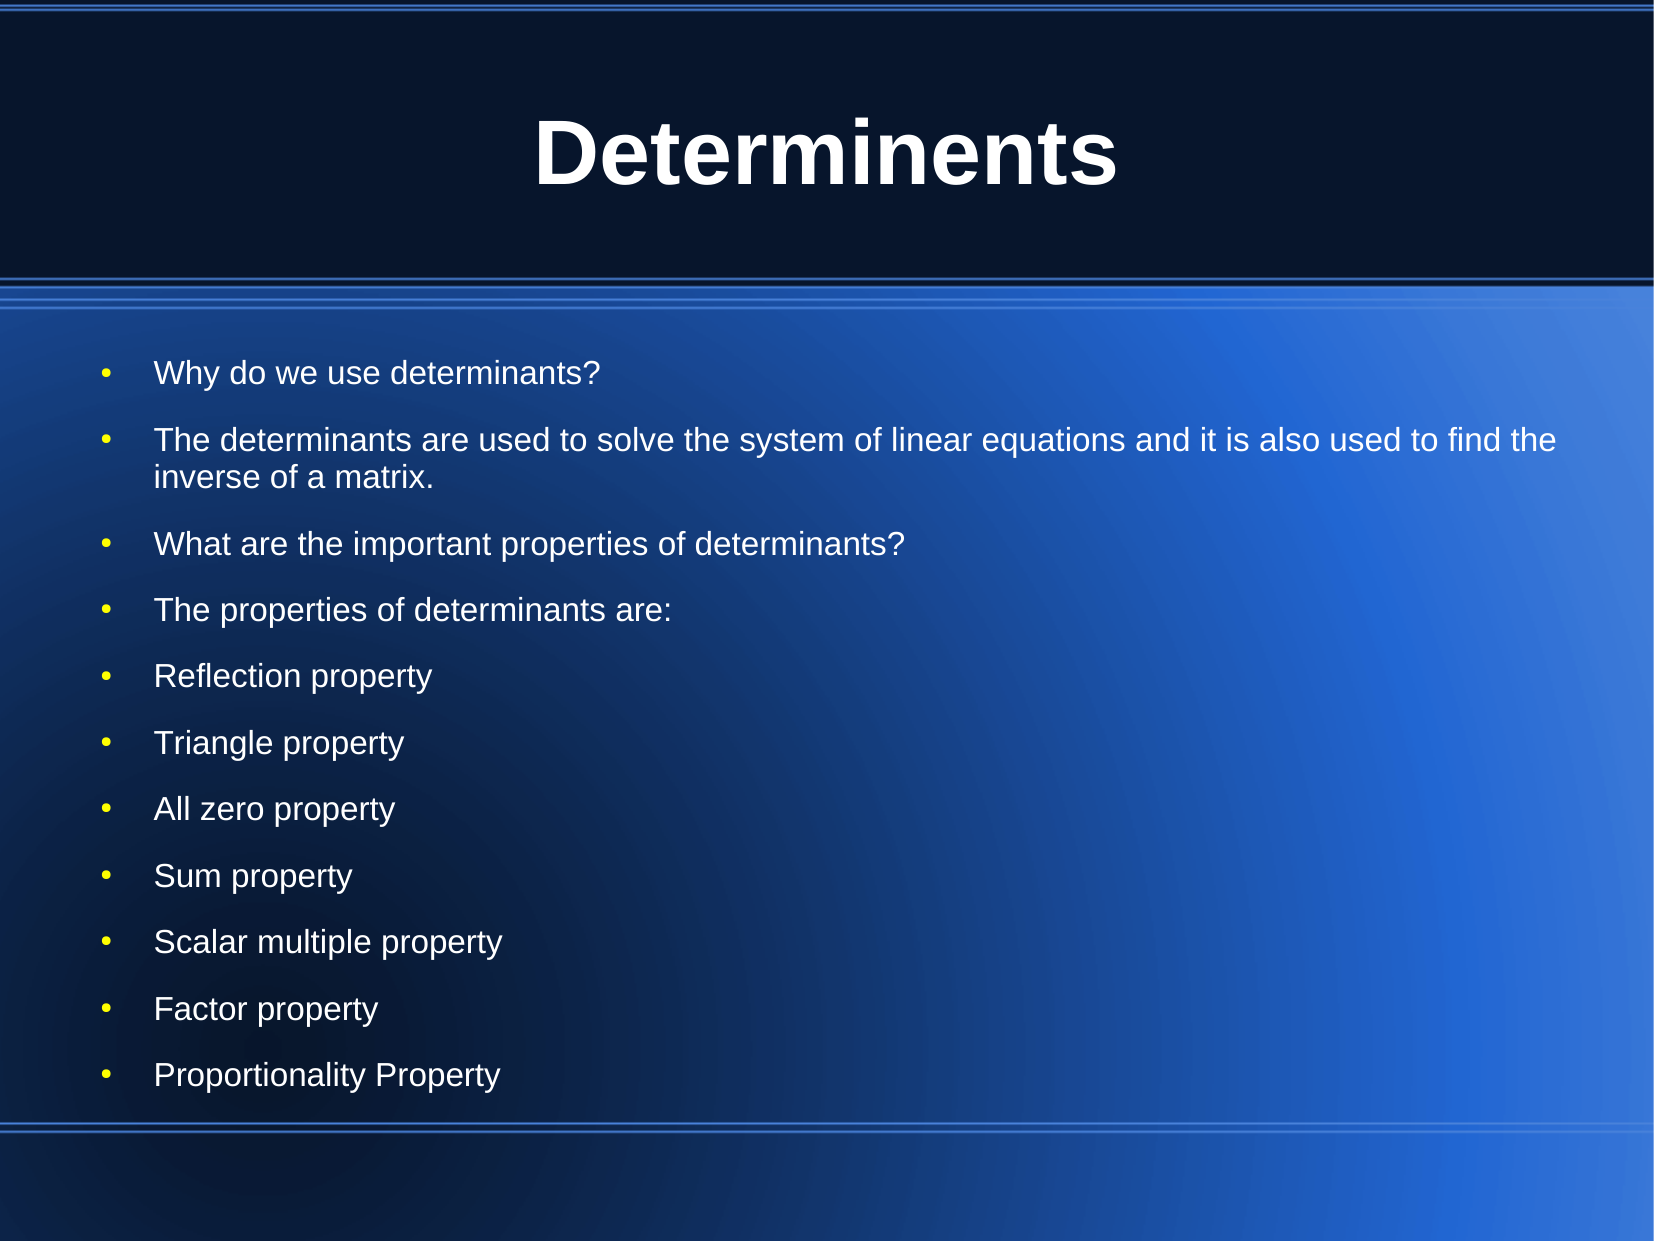

# Determinents
Why do we use determinants?
The determinants are used to solve the system of linear equations and it is also used to find the inverse of a matrix.
What are the important properties of determinants?
The properties of determinants are:
Reflection property
Triangle property
All zero property
Sum property
Scalar multiple property
Factor property
Proportionality Property